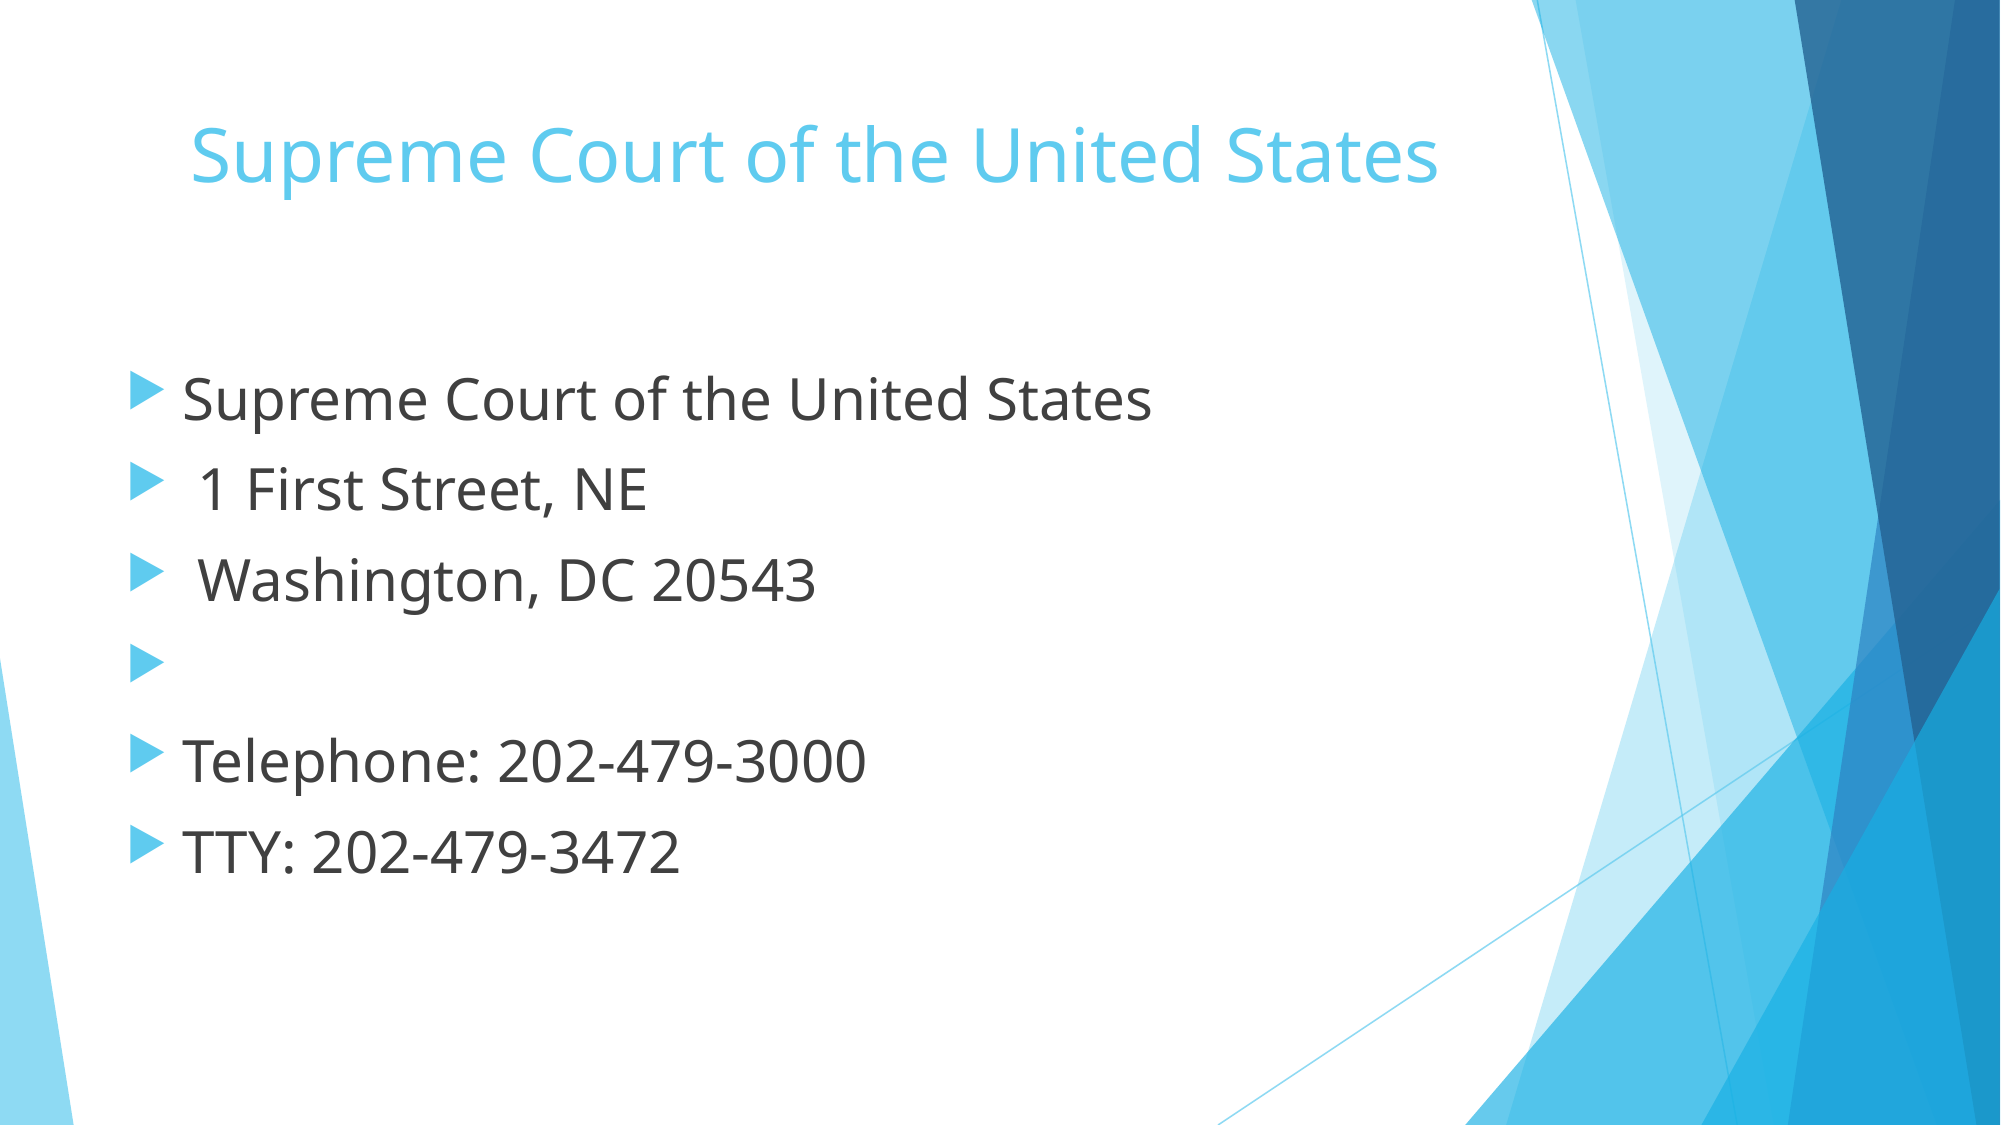

# Supreme Court of the United States
Supreme Court of the United States
 1 First Street, NE
 Washington, DC 20543
Telephone: 202-479-3000
TTY: 202-479-3472